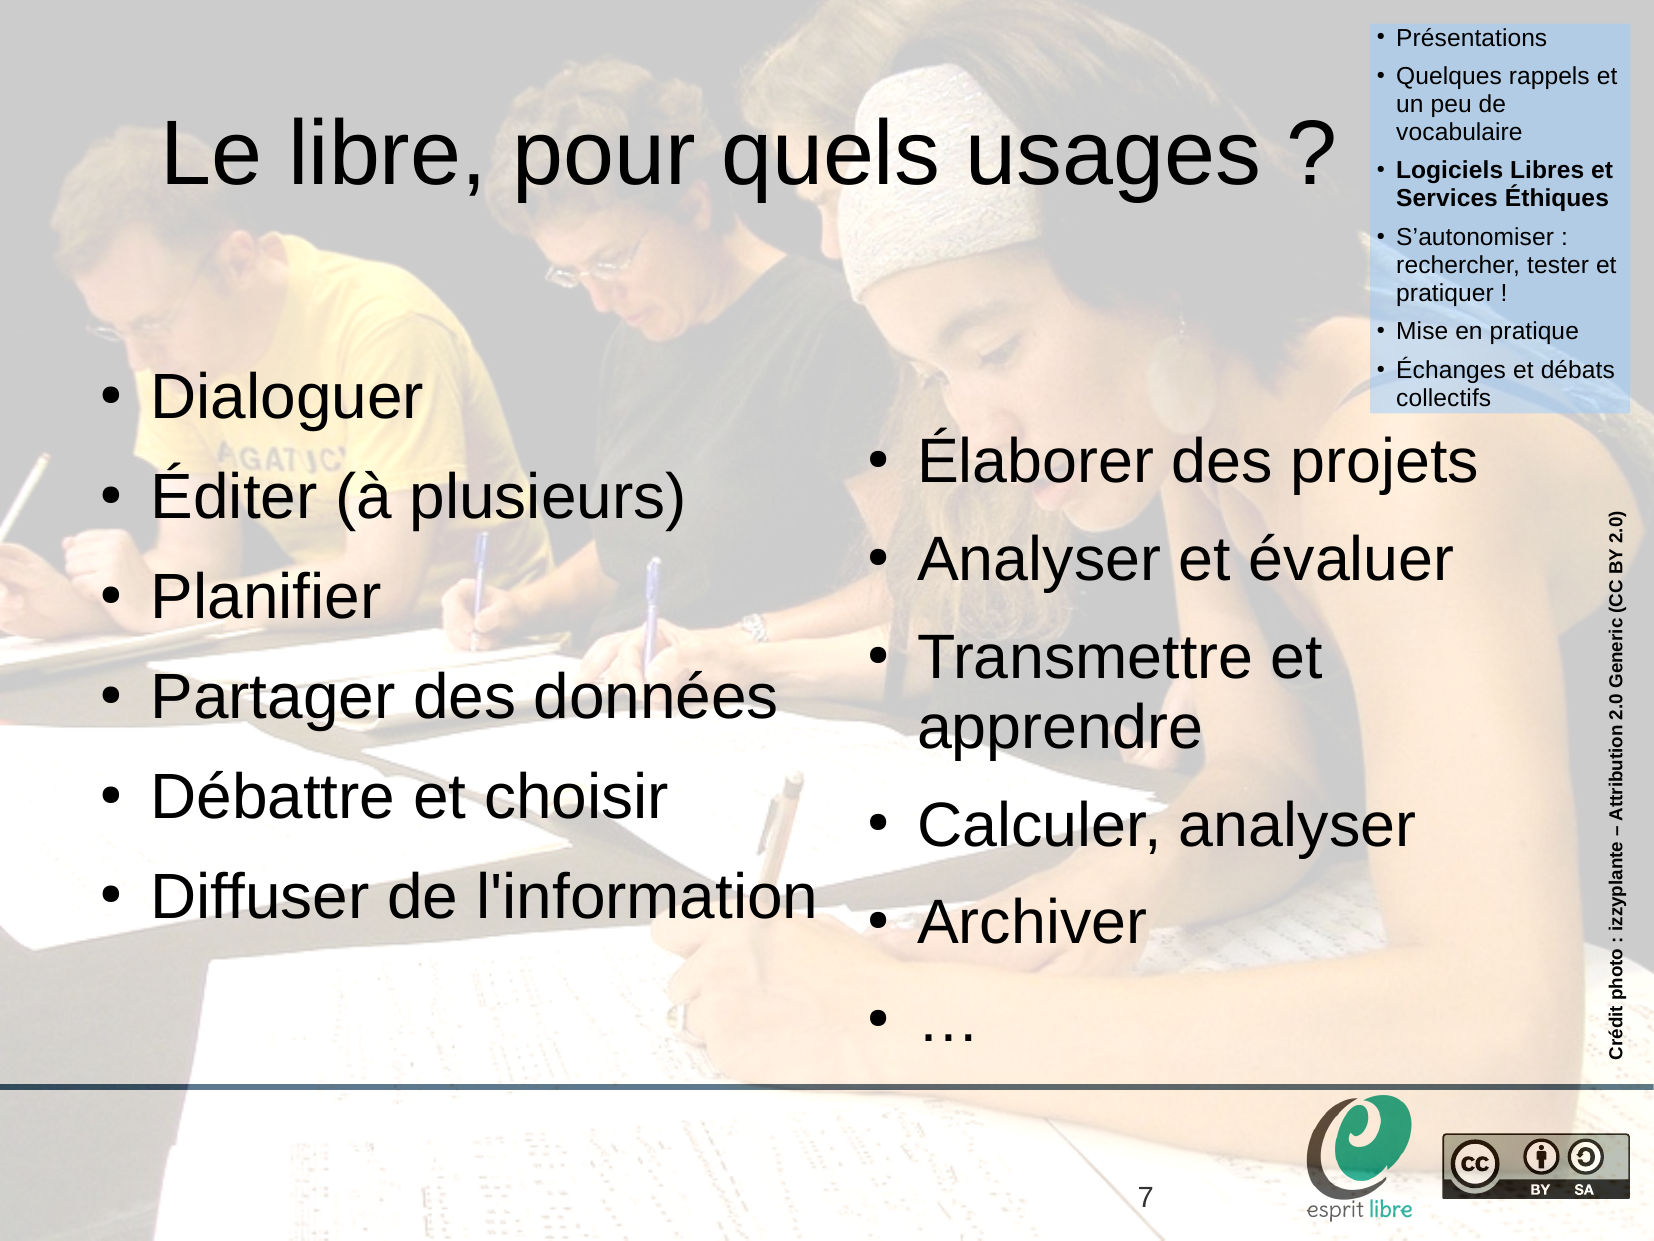

Présentations
Quelques rappels et un peu de vocabulaire
Logiciels Libres et Services Éthiques
S’autonomiser : rechercher, tester et pratiquer !
Mise en pratique
Échanges et débats collectifs
# Le libre, pour quels usages ?
Dialoguer
Éditer (à plusieurs)
Planifier
Partager des données
Débattre et choisir
Diffuser de l'information
Élaborer des projets
Analyser et évaluer
Transmettre et apprendre
Calculer, analyser
Archiver
…
Crédit photo : izzyplante – Attribution 2.0 Generic (CC BY 2.0)